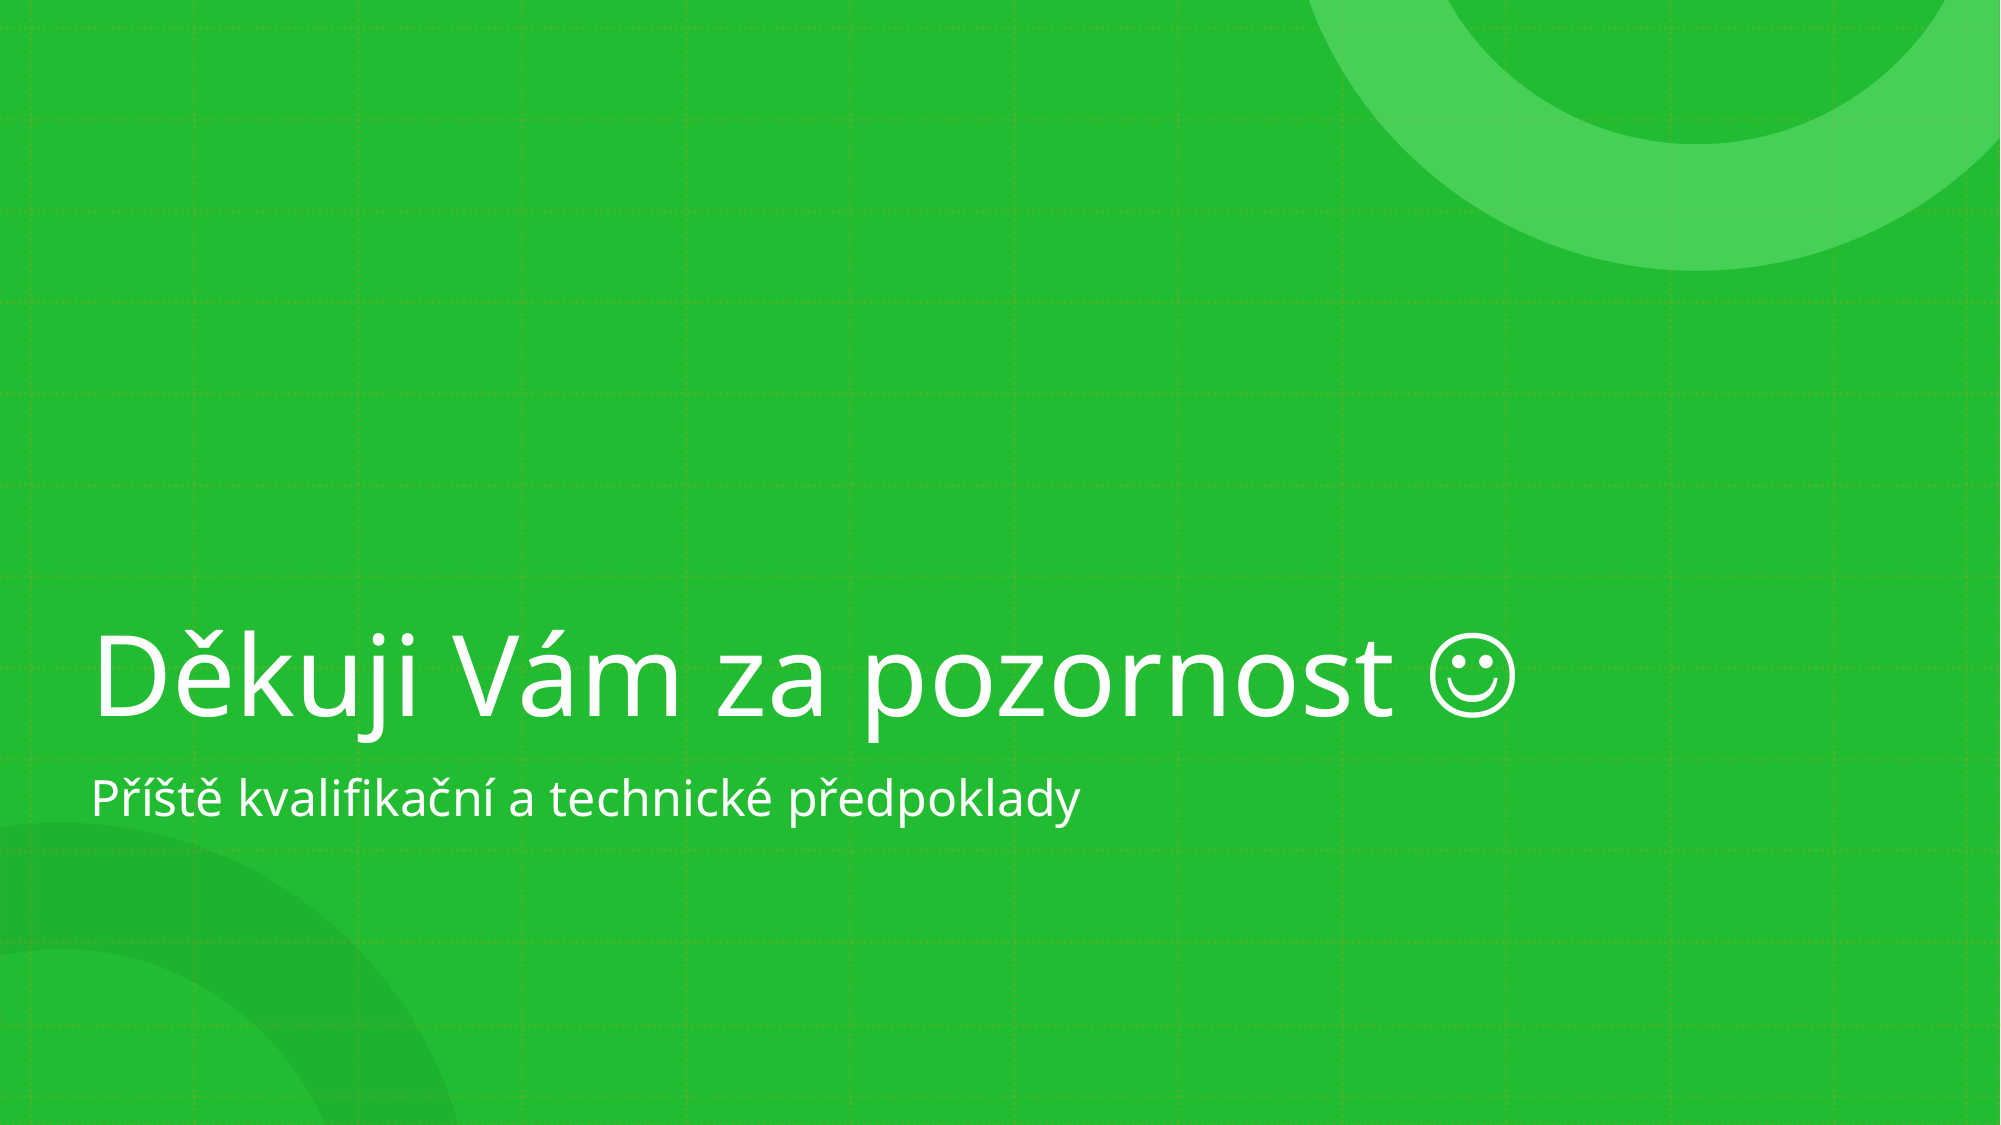

# Děkuji Vám za pozornost 
Příště kvalifikační a technické předpoklady